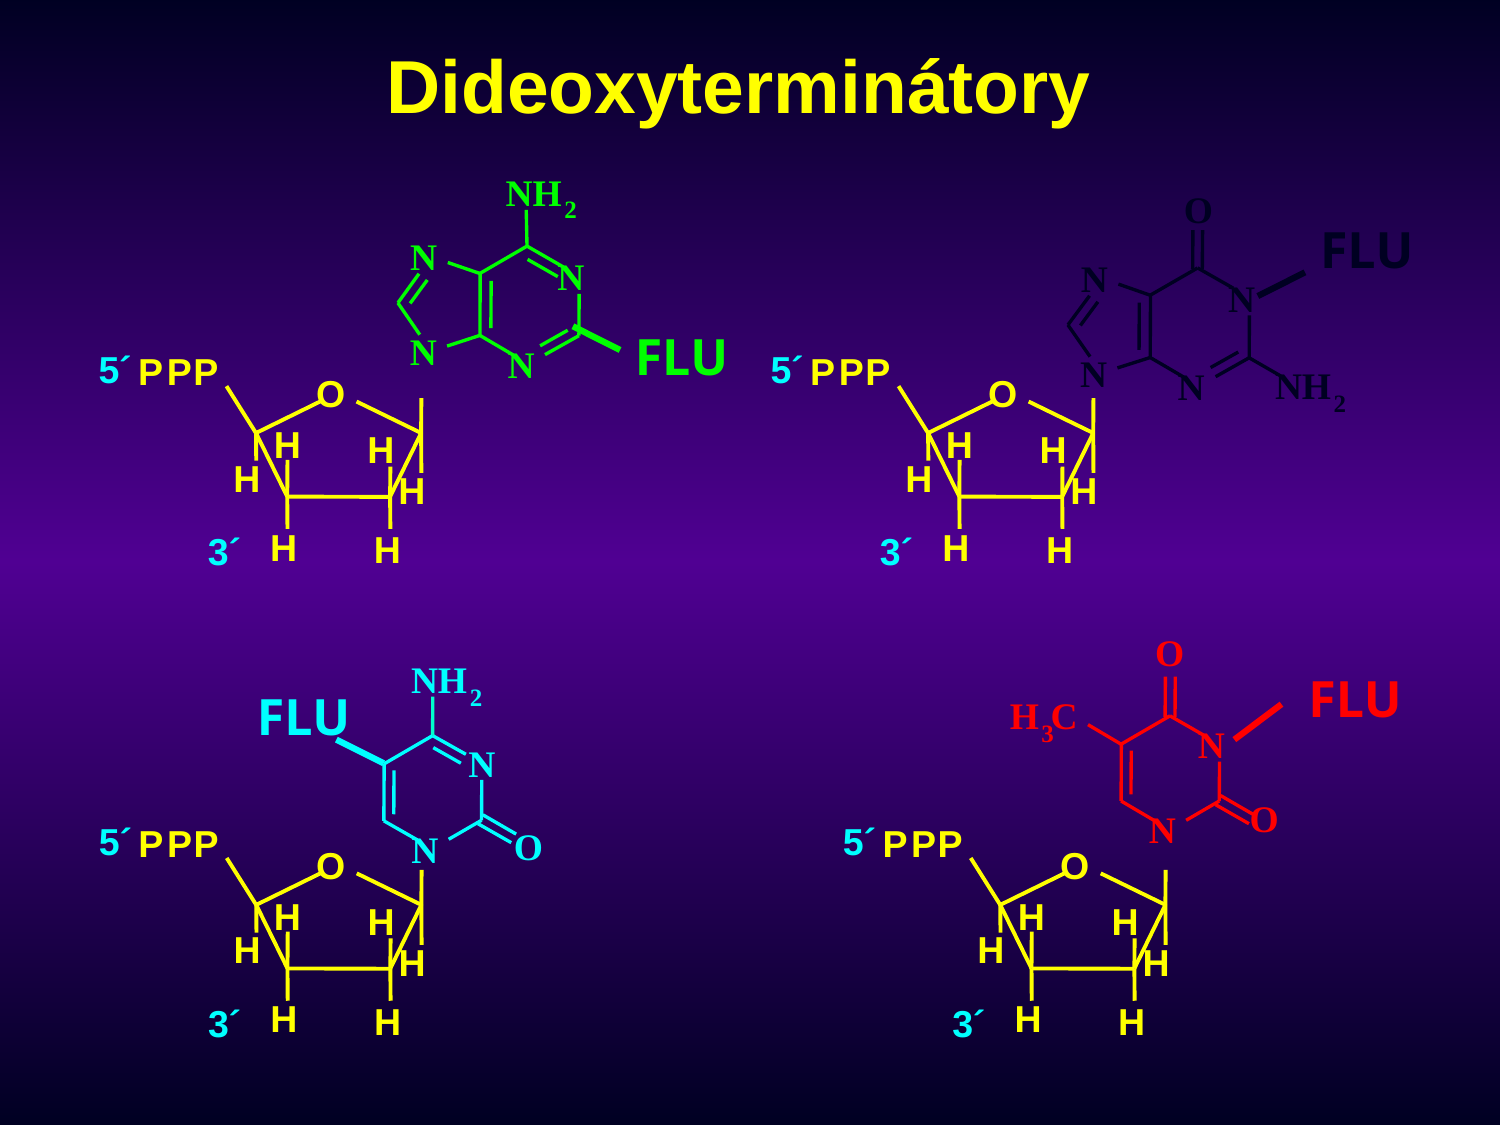

# Dideoxyterminátory
N
H
2
N
N
N
N
O
N
N
N
N
H
N
2
FLU
FLU
5´
P
P
P
O
H
H
H
H
H
H
3´
5´
P
P
P
O
H
H
H
H
H
H
3´
O
H
C
3
N
O
N
N
H
2
N
O
N
FLU
FLU
5´
P
P
P
O
H
H
H
H
H
H
3´
5´
P
P
P
O
H
H
H
H
H
H
3´